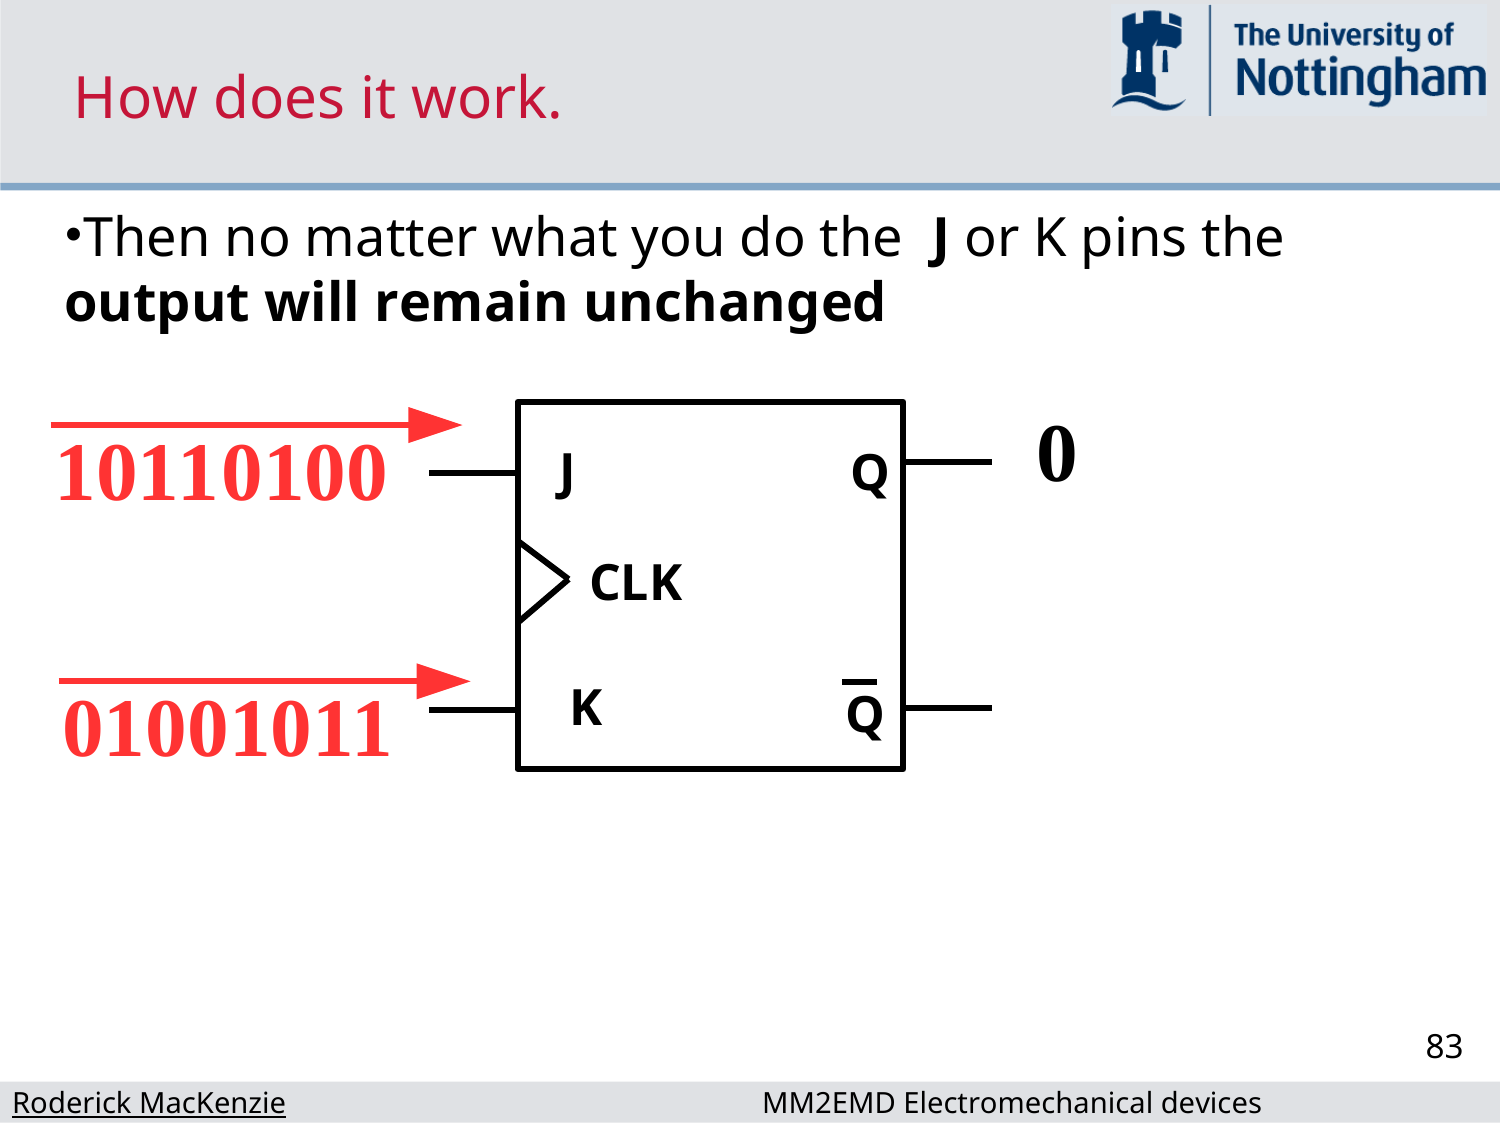

# How does it work.
Then no matter what you do the J or K pins the output will remain unchanged
0
10110100
J
Q
CLK
01001011
K
Q